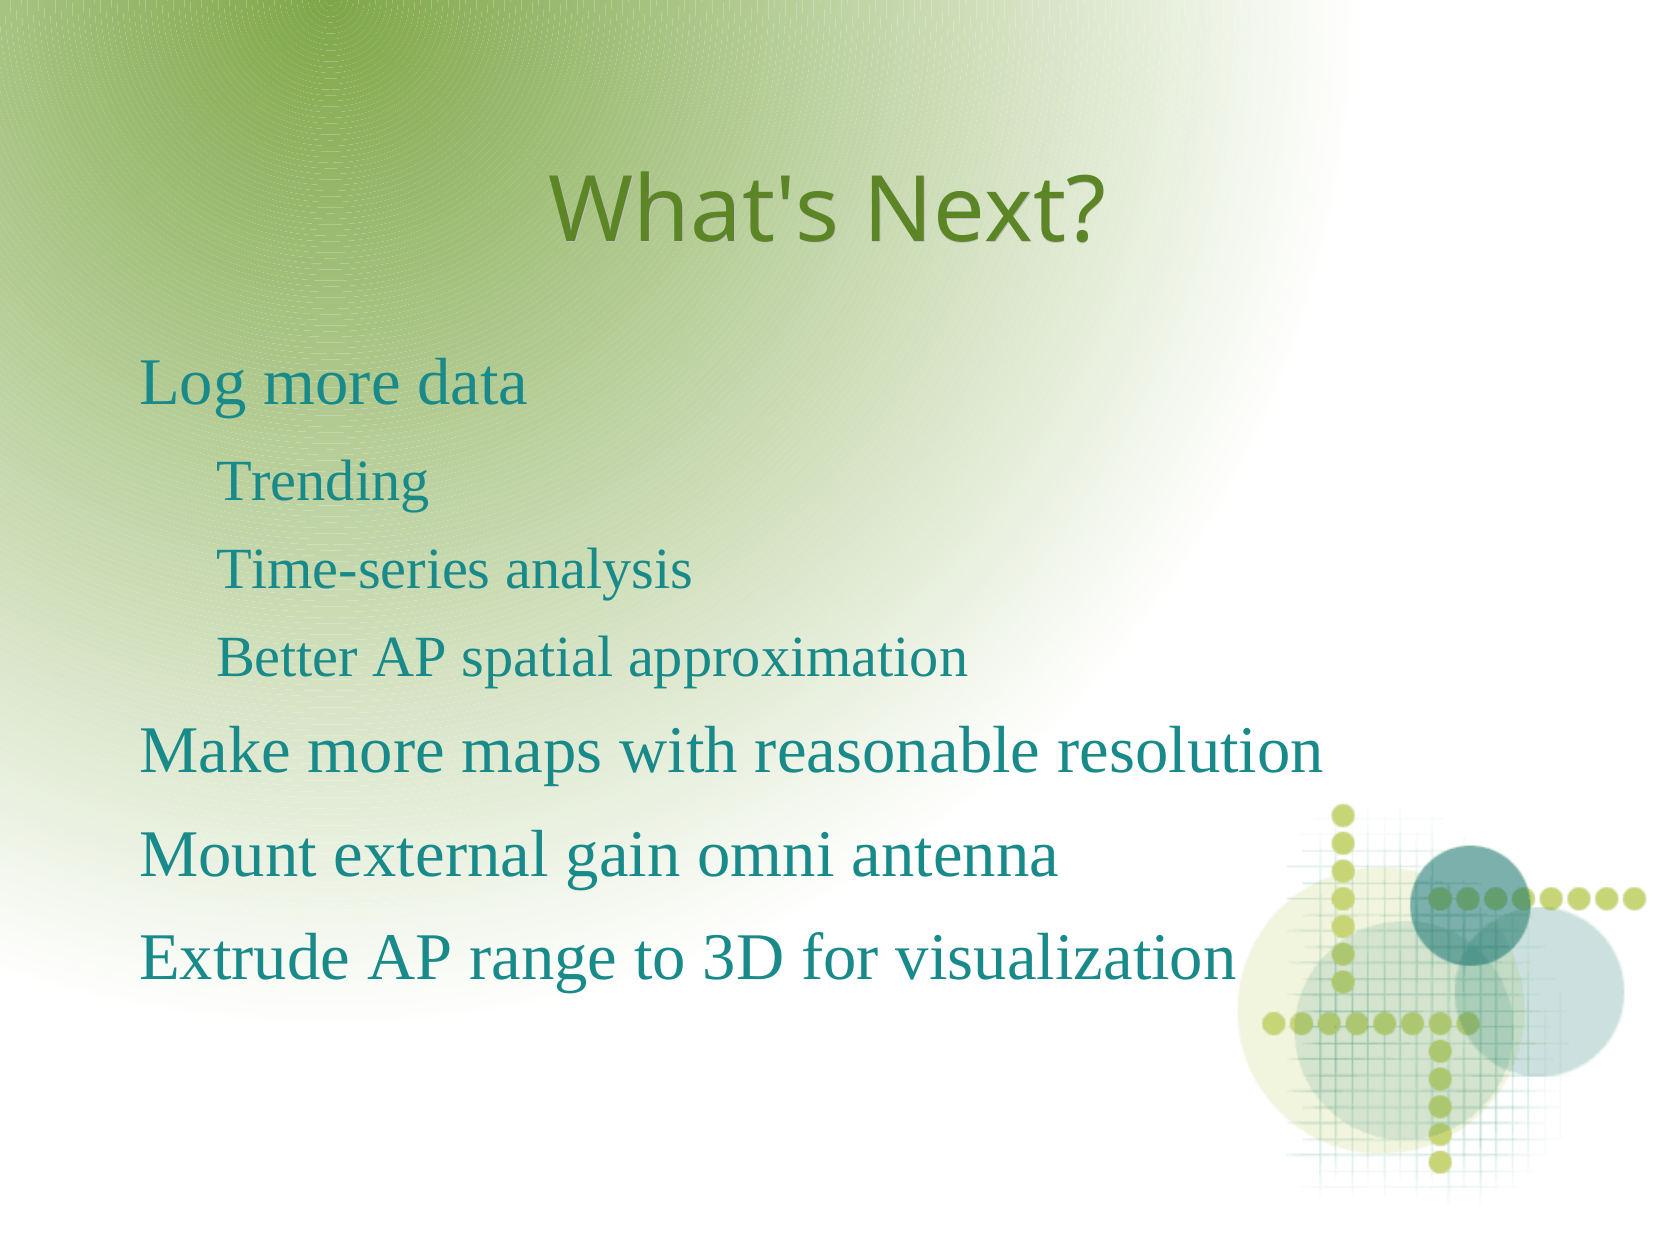

# What's Next?
Log more data
Trending
Time-series analysis
Better AP spatial approximation
Make more maps with reasonable resolution
Mount external gain omni antenna
Extrude AP range to 3D for visualization